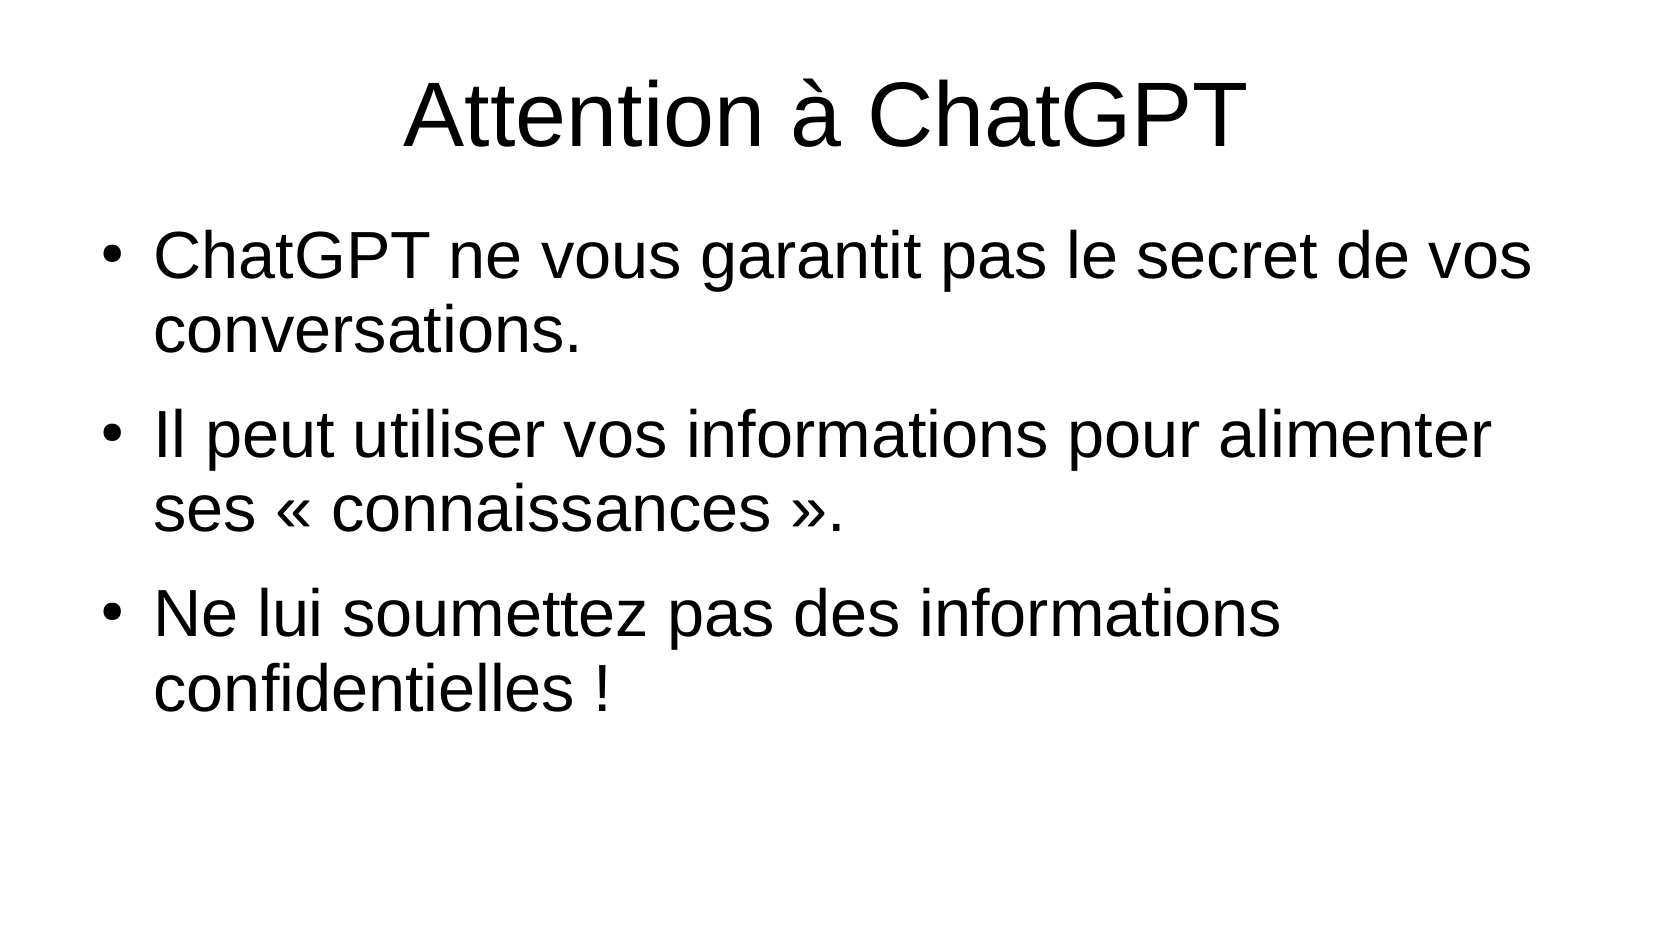

# Attention à ChatGPT
ChatGPT ne vous garantit pas le secret de vos conversations.
Il peut utiliser vos informations pour alimenter ses « connaissances ».
Ne lui soumettez pas des informations confidentielles !